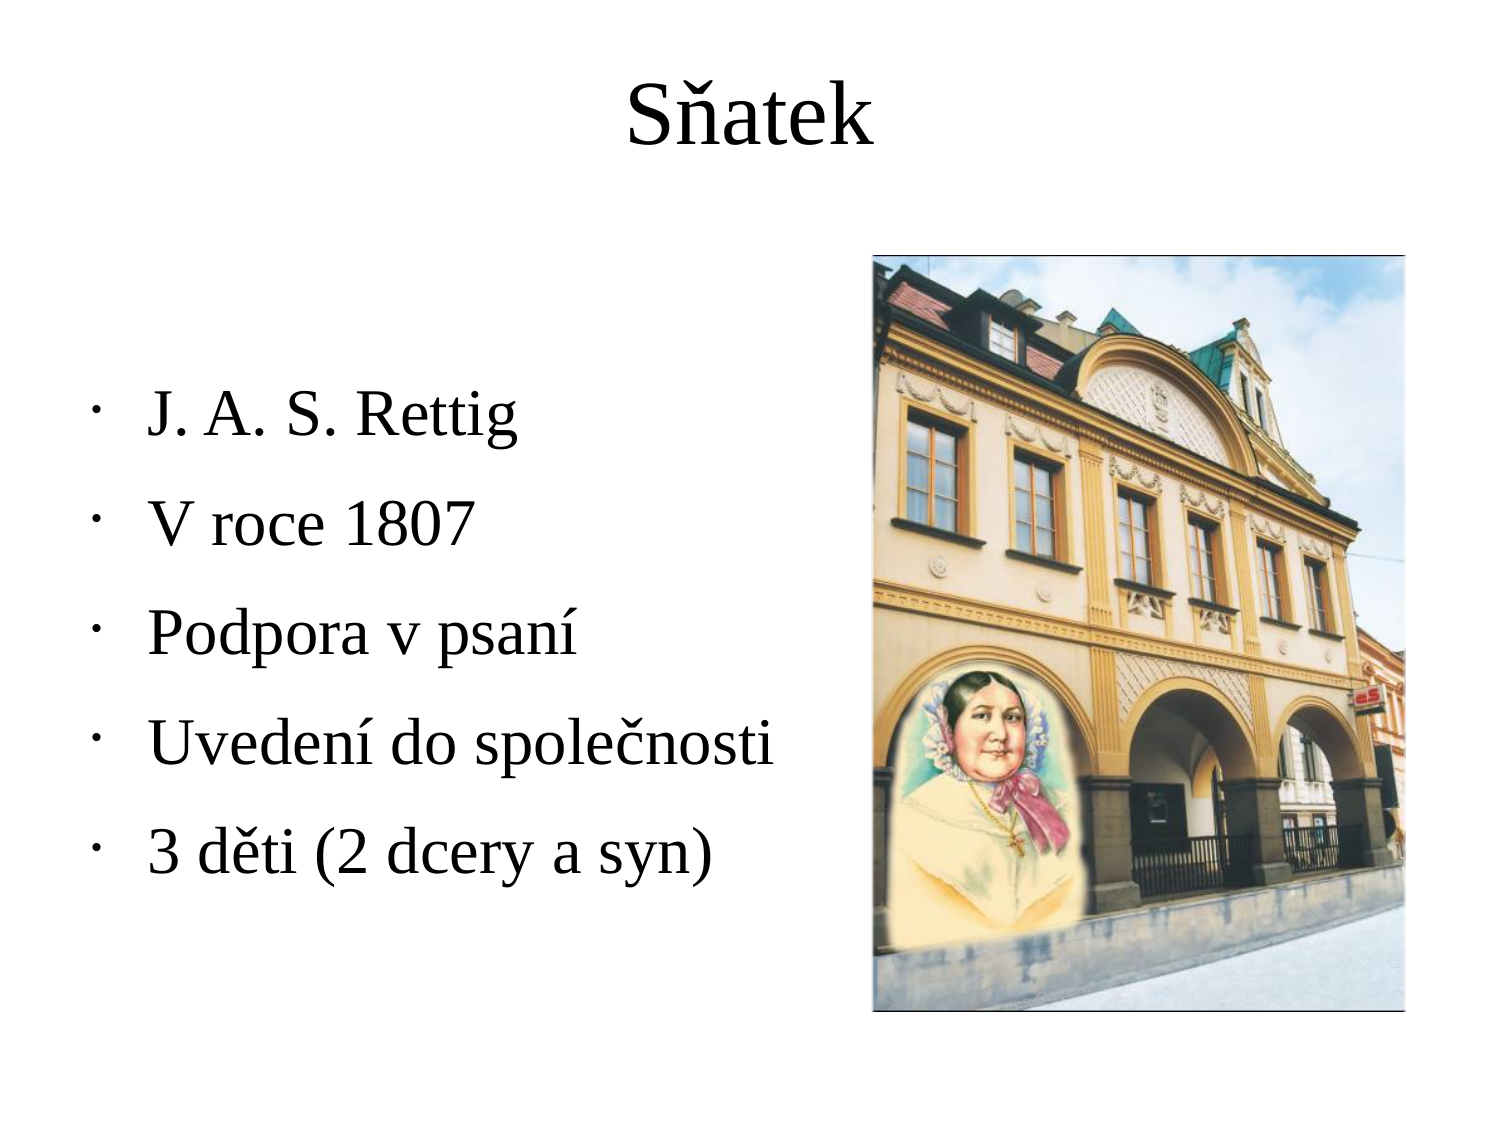

# Sňatek
J. A. S. Rettig
V roce 1807
Podpora v psaní
Uvedení do společnosti
3 děti (2 dcery a syn)